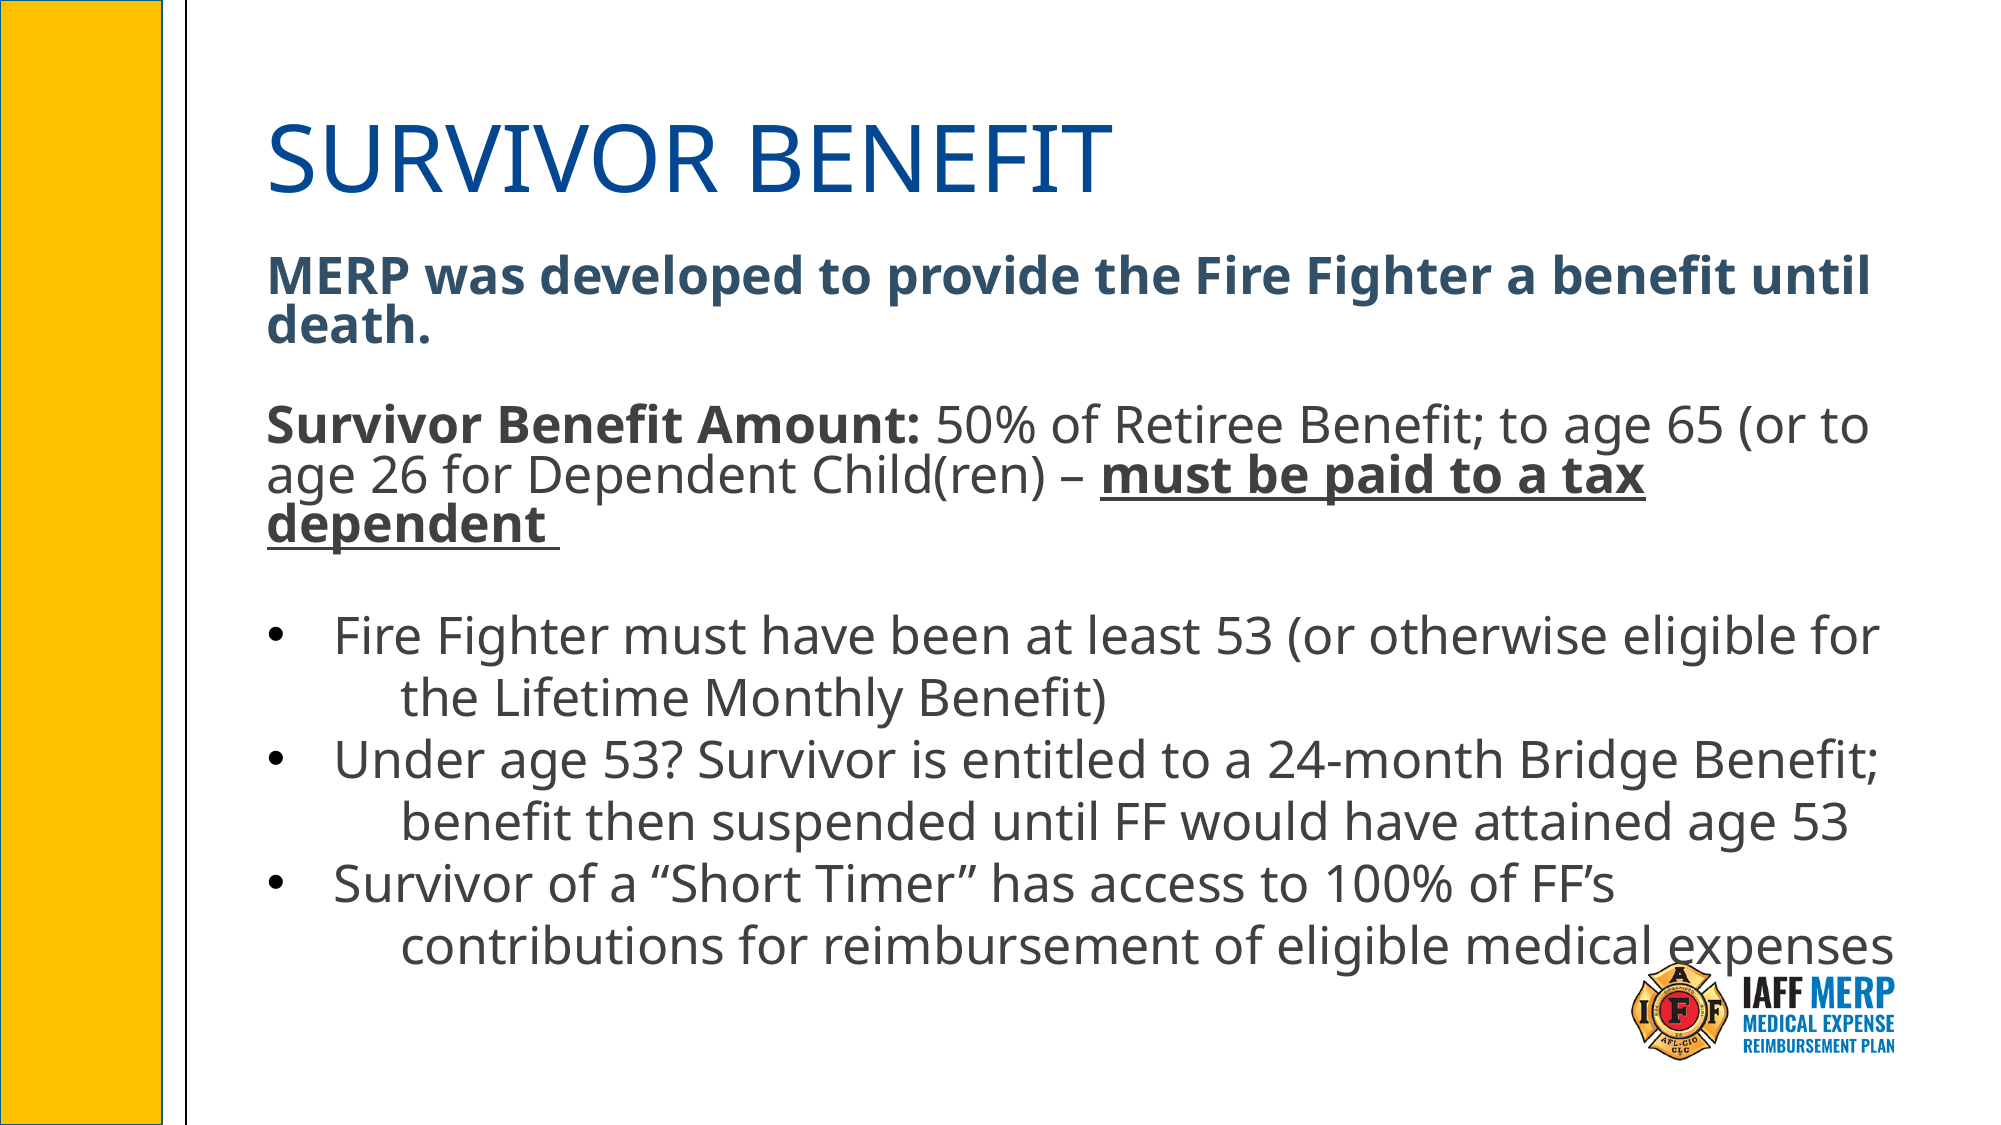

# Survivor benefit
MERP was developed to provide the Fire Fighter a benefit until death.
Survivor Benefit Amount: 50% of Retiree Benefit; to age 65 (or to age 26 for Dependent Child(ren) – must be paid to a tax dependent
Fire Fighter must have been at least 53 (or otherwise eligible for the Lifetime Monthly Benefit)
Under age 53? Survivor is entitled to a 24-month Bridge Benefit; benefit then suspended until FF would have attained age 53
Survivor of a “Short Timer” has access to 100% of FF’s contributions for reimbursement of eligible medical expenses